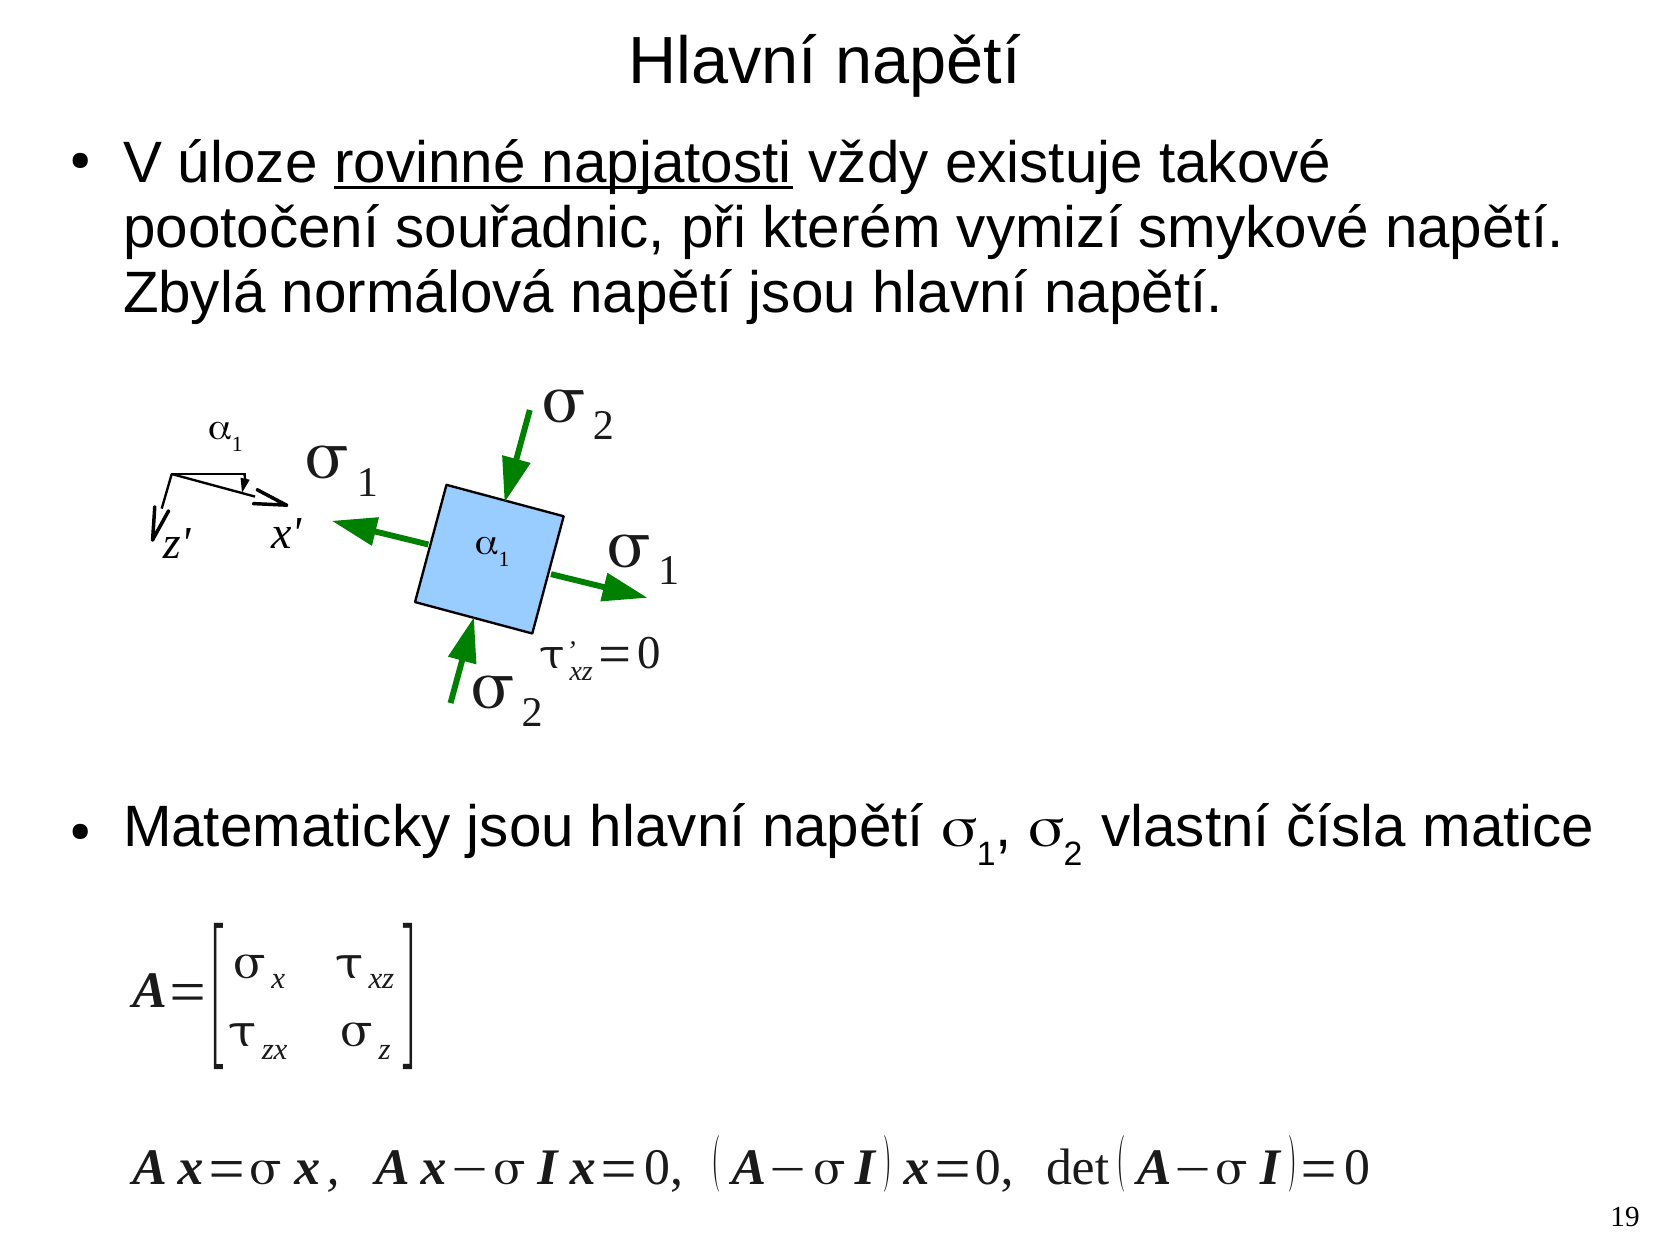

# Hlavní napětí
V úloze rovinné napjatosti vždy existuje takové pootočení souřadnic, při kterém vymizí smykové napětí. Zbylá normálová napětí jsou hlavní napětí.
a1
x'
z'
a1
Matematicky jsou hlavní napětí s1, s2 vlastní čísla matice
19